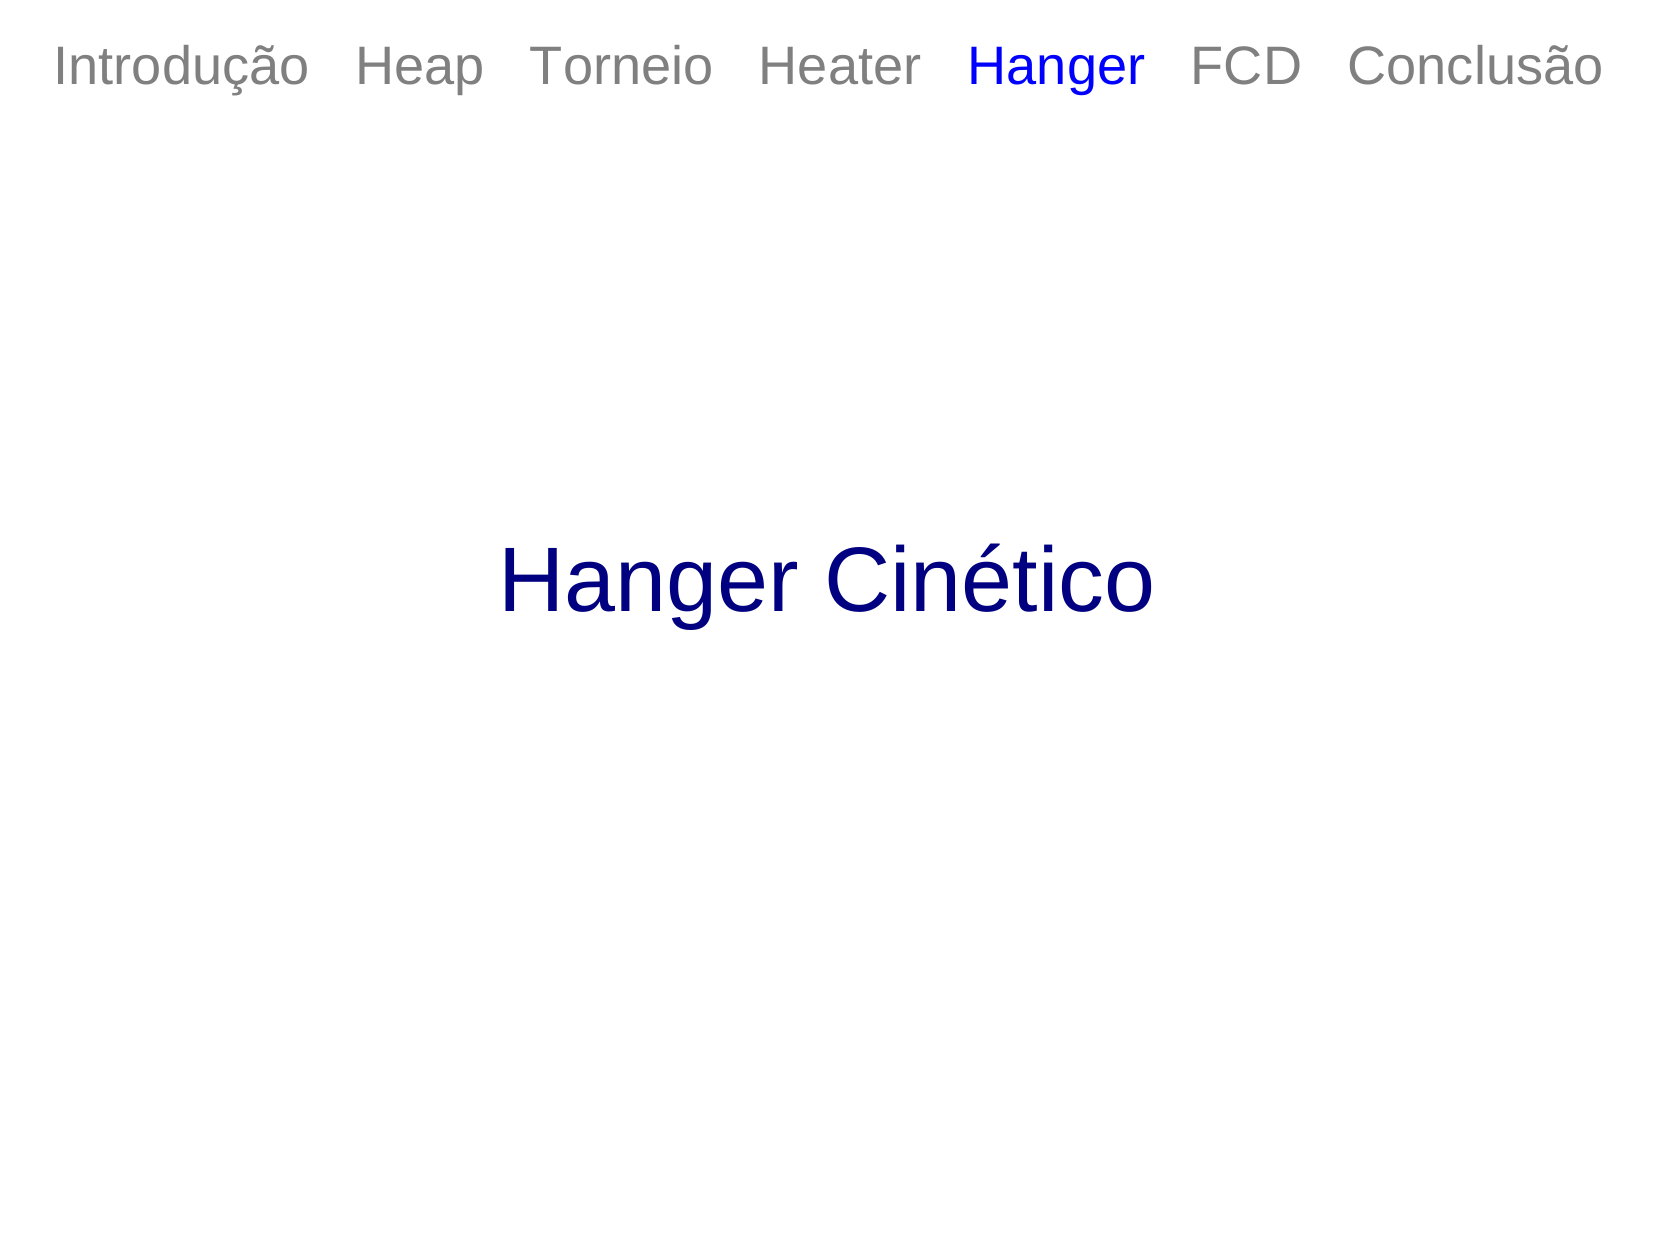

Introdução Heap Torneio Heater Hanger FCD Conclusão
# Hanger Cinético